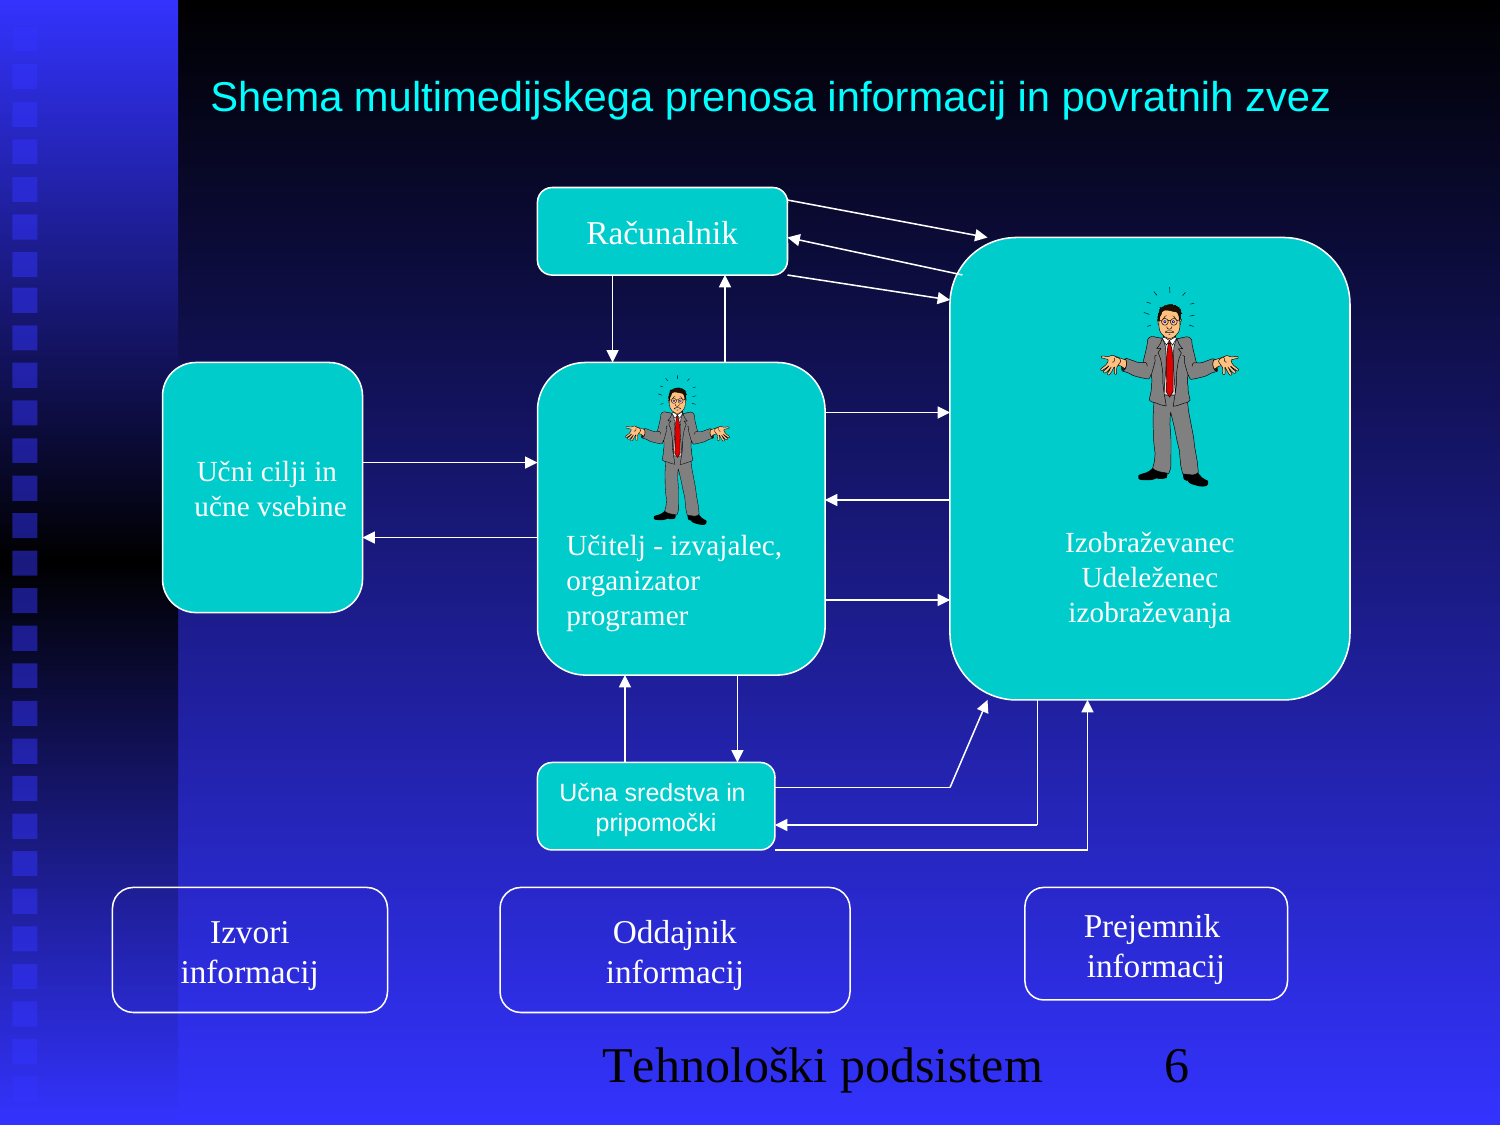

# Shema multimedijskega prenosa informacij in povratnih zvez
Računalnik
Izobraževanec
Udeleženec
izobraževanja
Učni cilji in
 učne vsebine
Učitelj - izvajalec,
organizator
programer
Učna sredstva in
pripomočki
Izvori
informacij
Oddajnik
informacij
Prejemnik
informacij
Tehnološki podsistem
6